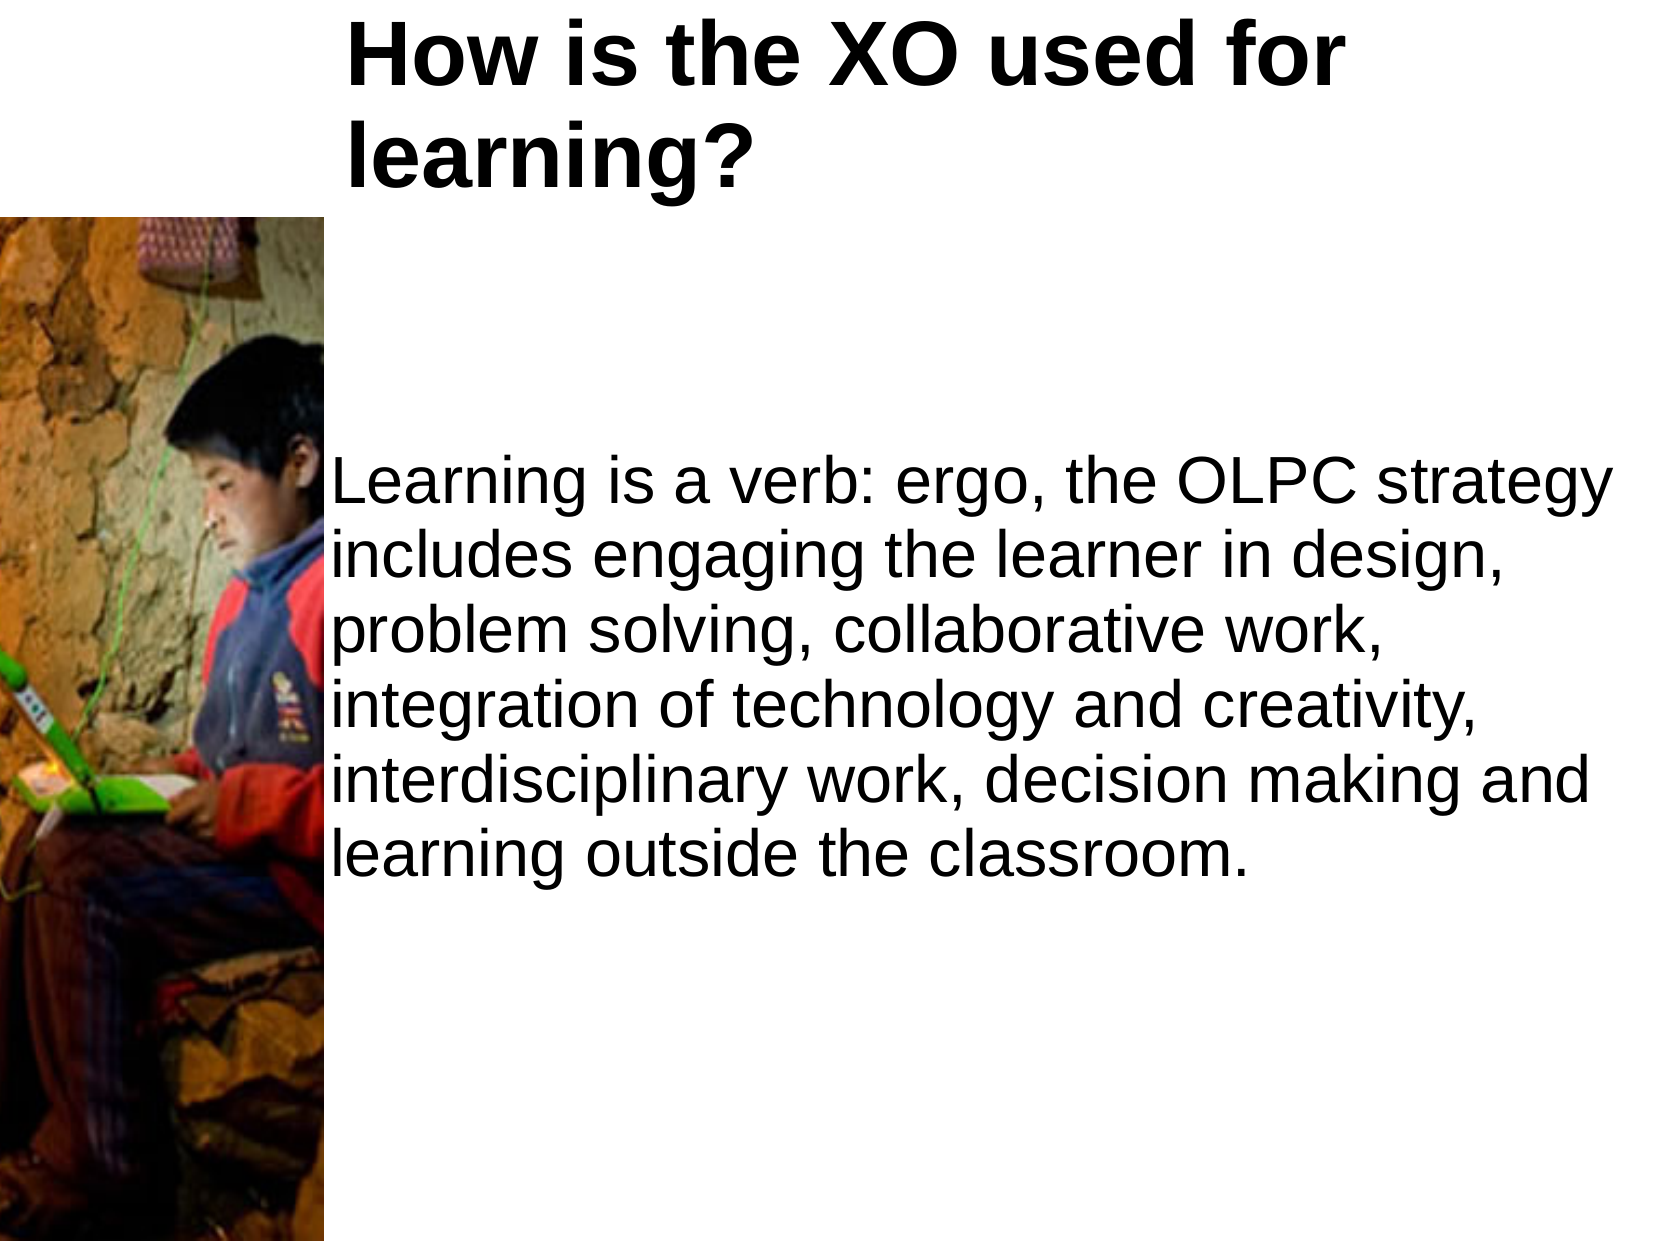

# How is the XO used for learning?
Learning is a verb: ergo, the OLPC strategy includes engaging the learner in design, problem solving, collaborative work, integration of technology and creativity, interdisciplinary work, decision making and learning outside the classroom.